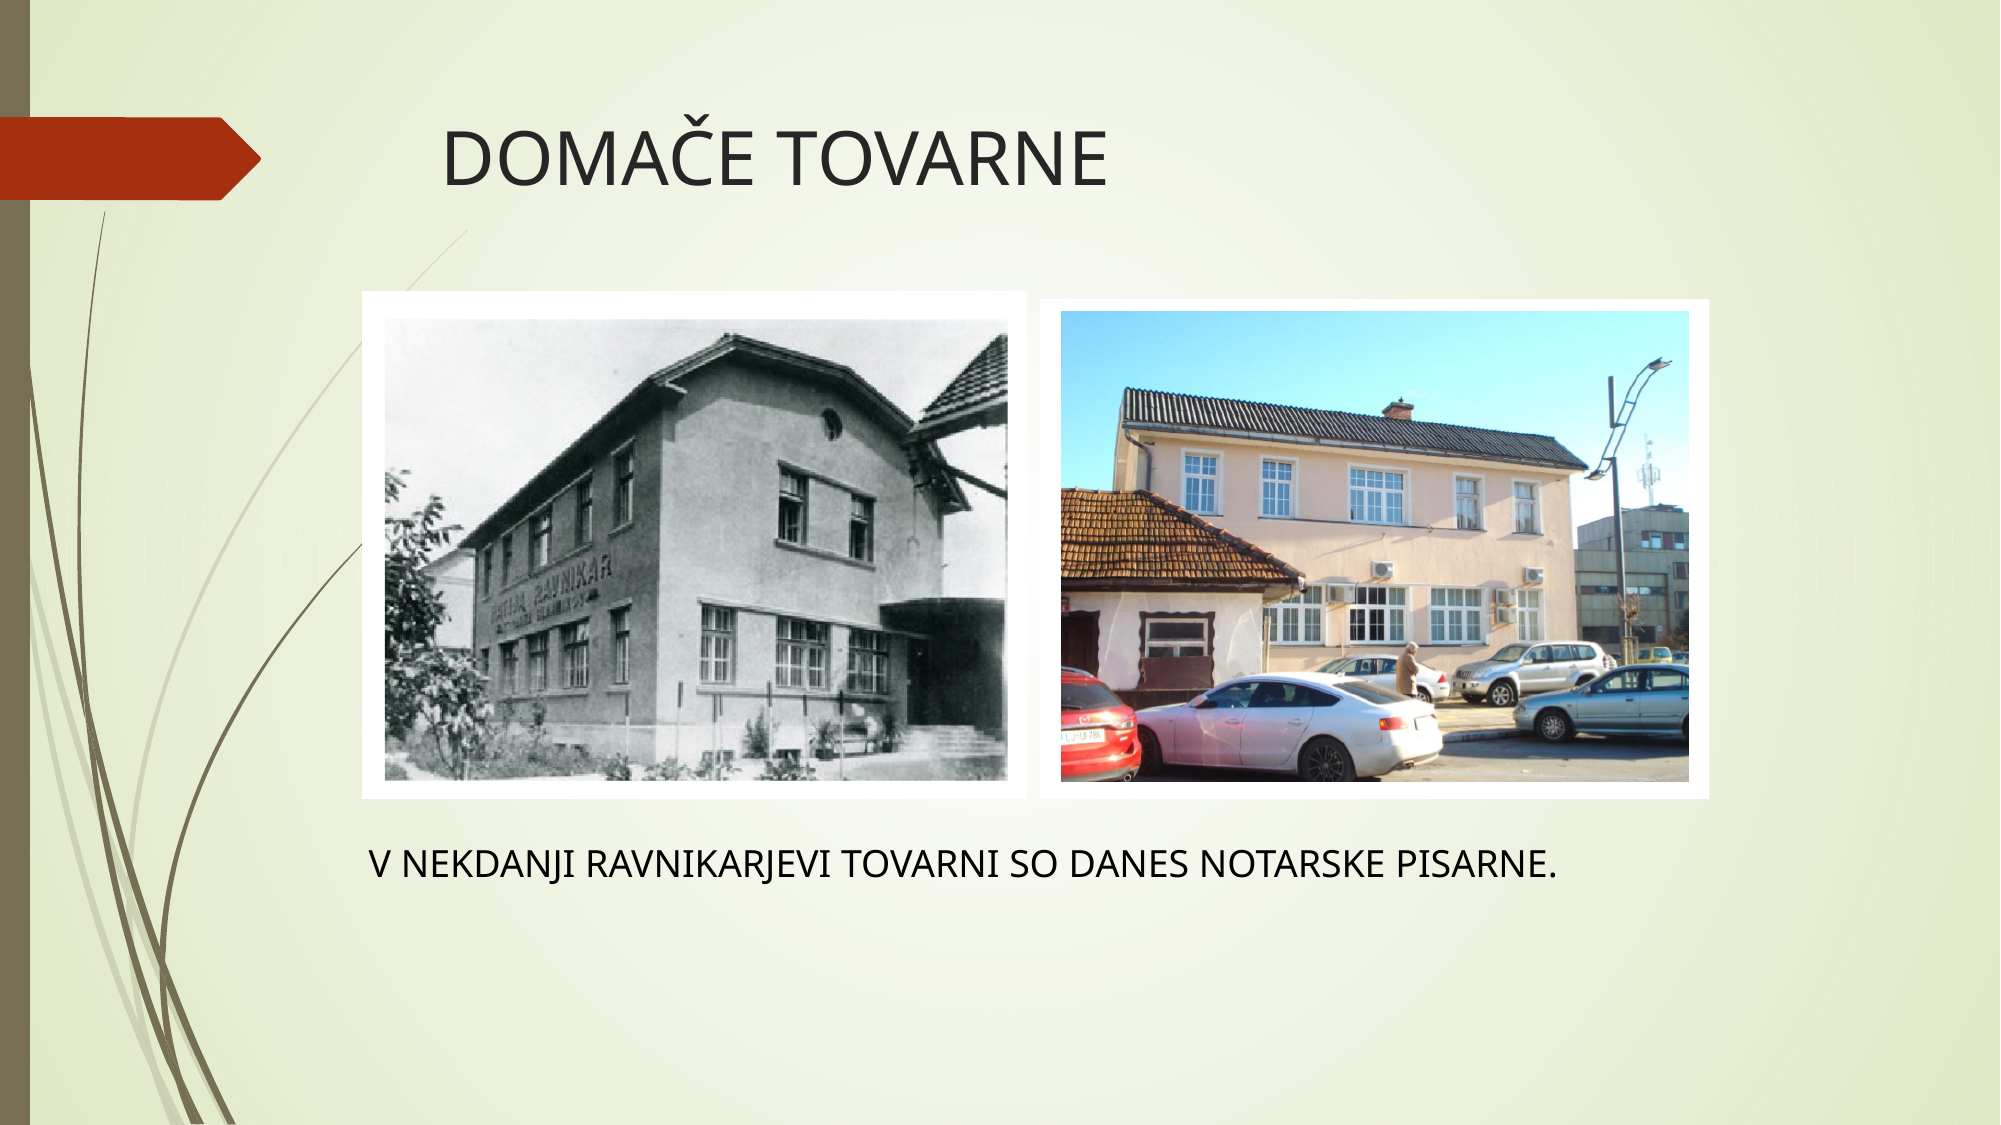

# DOMAČE TOVARNE
V NEKDANJI RAVNIKARJEVI TOVARNI SO DANES NOTARSKE PISARNE.